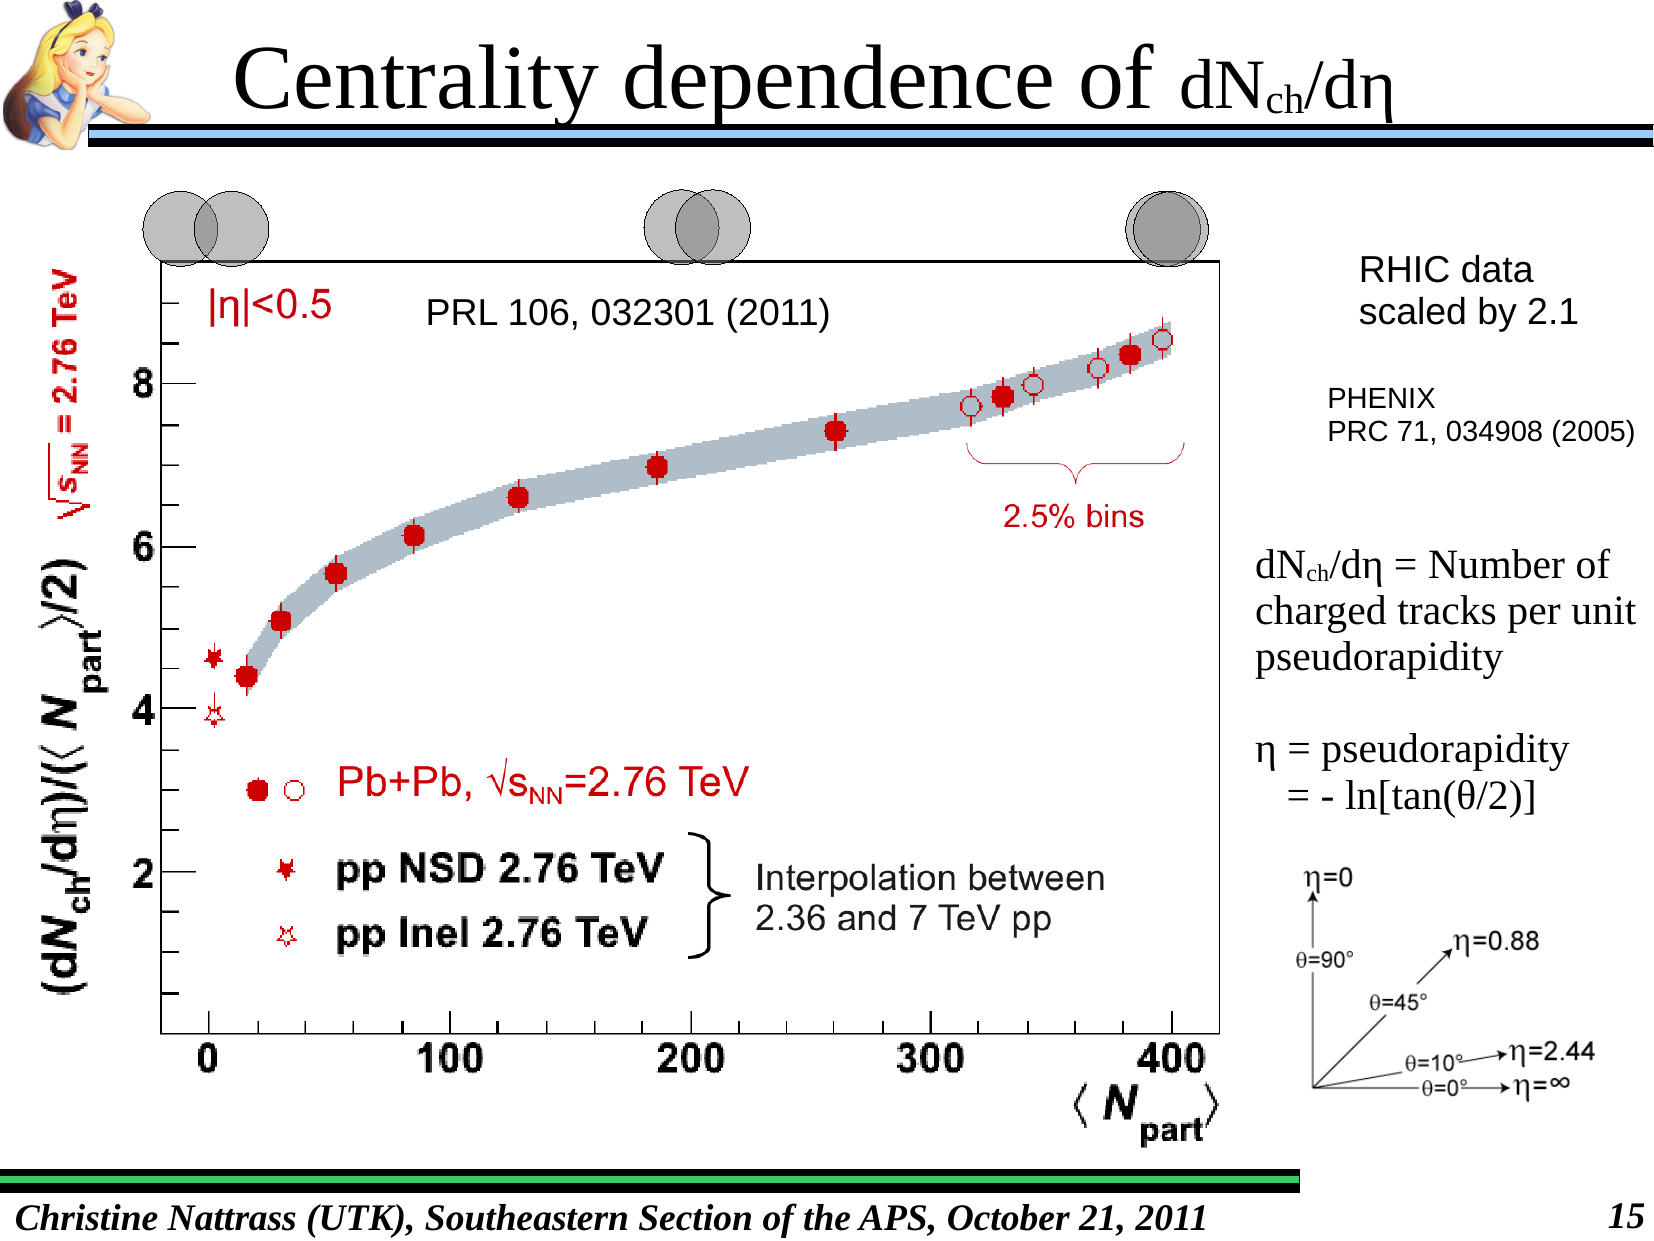

# Centrality dependence of dNch/dη
PRL 106, 032301 (2011)
RHIC data scaled by 2.1
PHENIX
PRC 71, 034908 (2005)
dNch/dη = Number of charged tracks per unit pseudorapidity
η = pseudorapidity
 = - ln[tan(θ/2)]